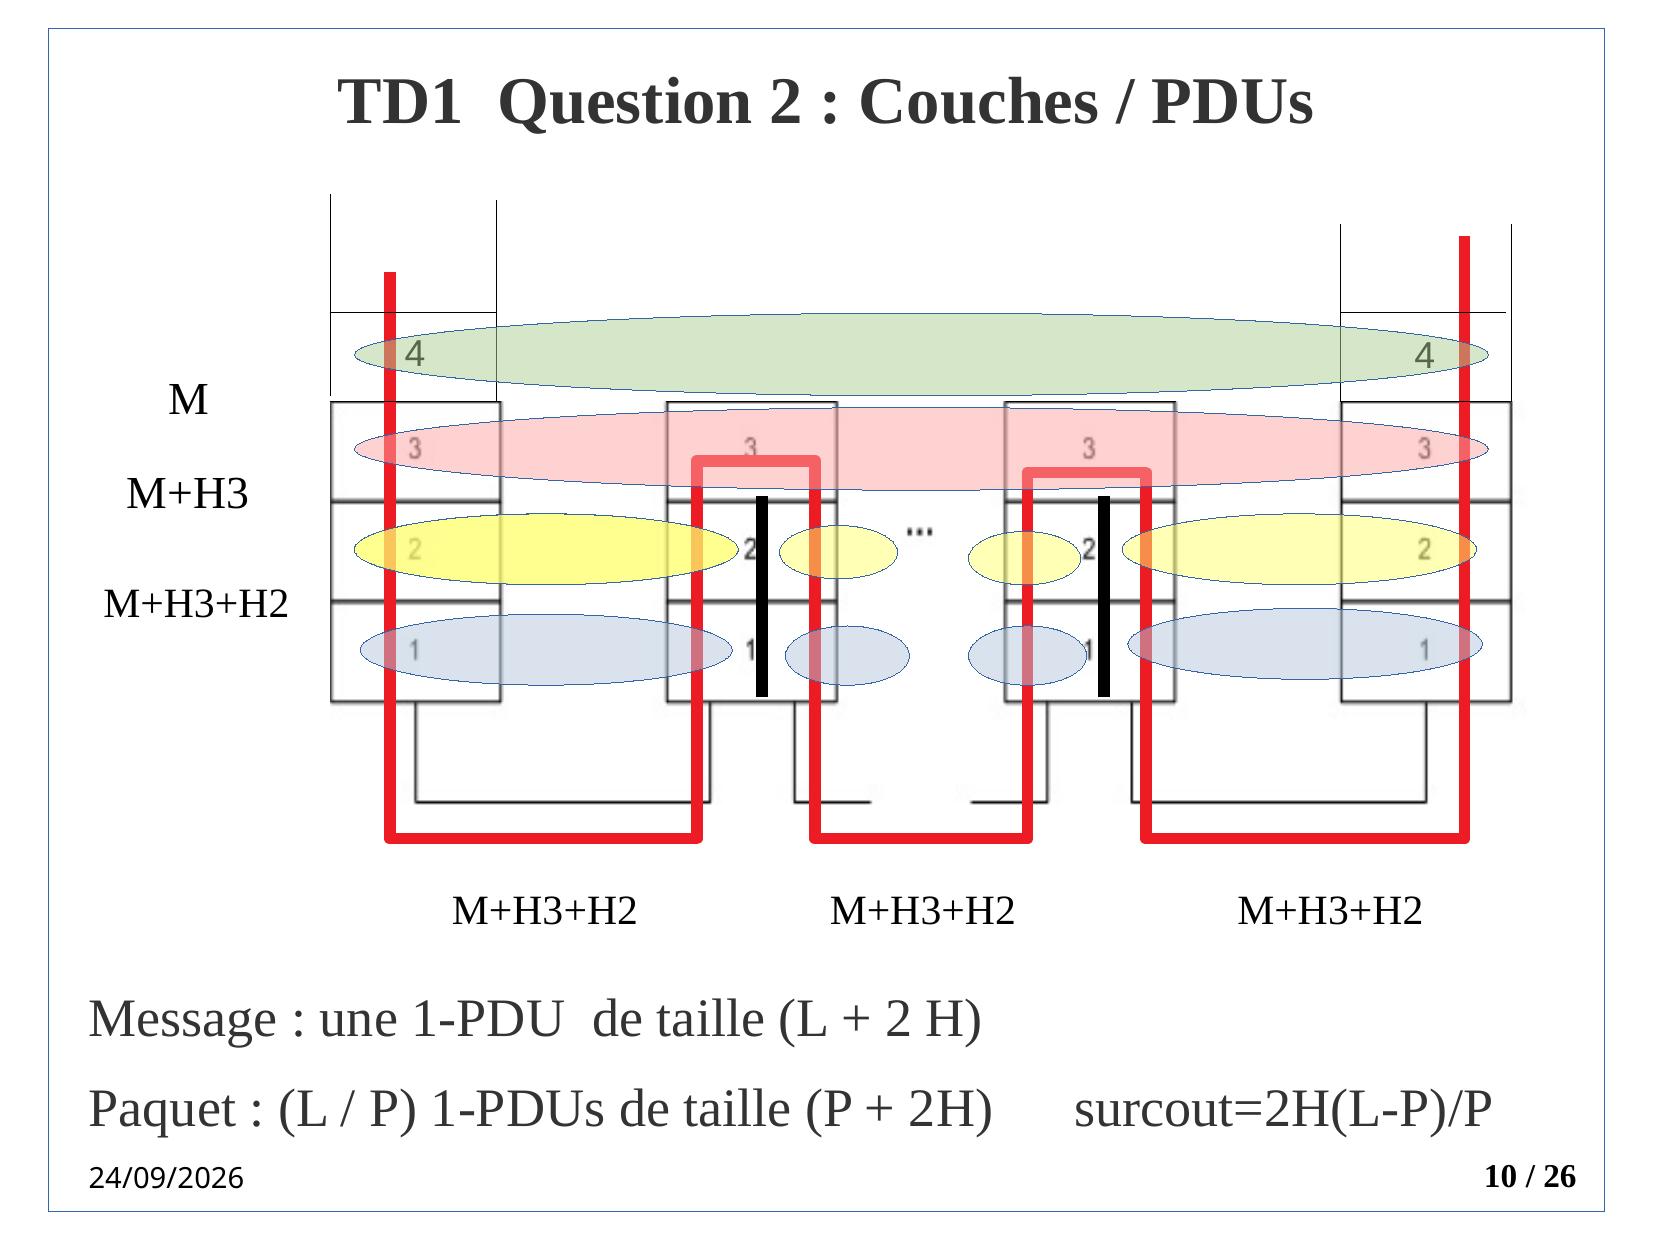

# TD1 Question 2 : Couches / PDUs
Message : une 1-PDU de taille (L + 2 H)
Paquet : (L / P) 1-PDUs de taille (P + 2H) surcout=2H(L-P)/P
4
4
M
M+H3
M+H3+H2
M+H3+H2
M+H3+H2
M+H3+H2
10